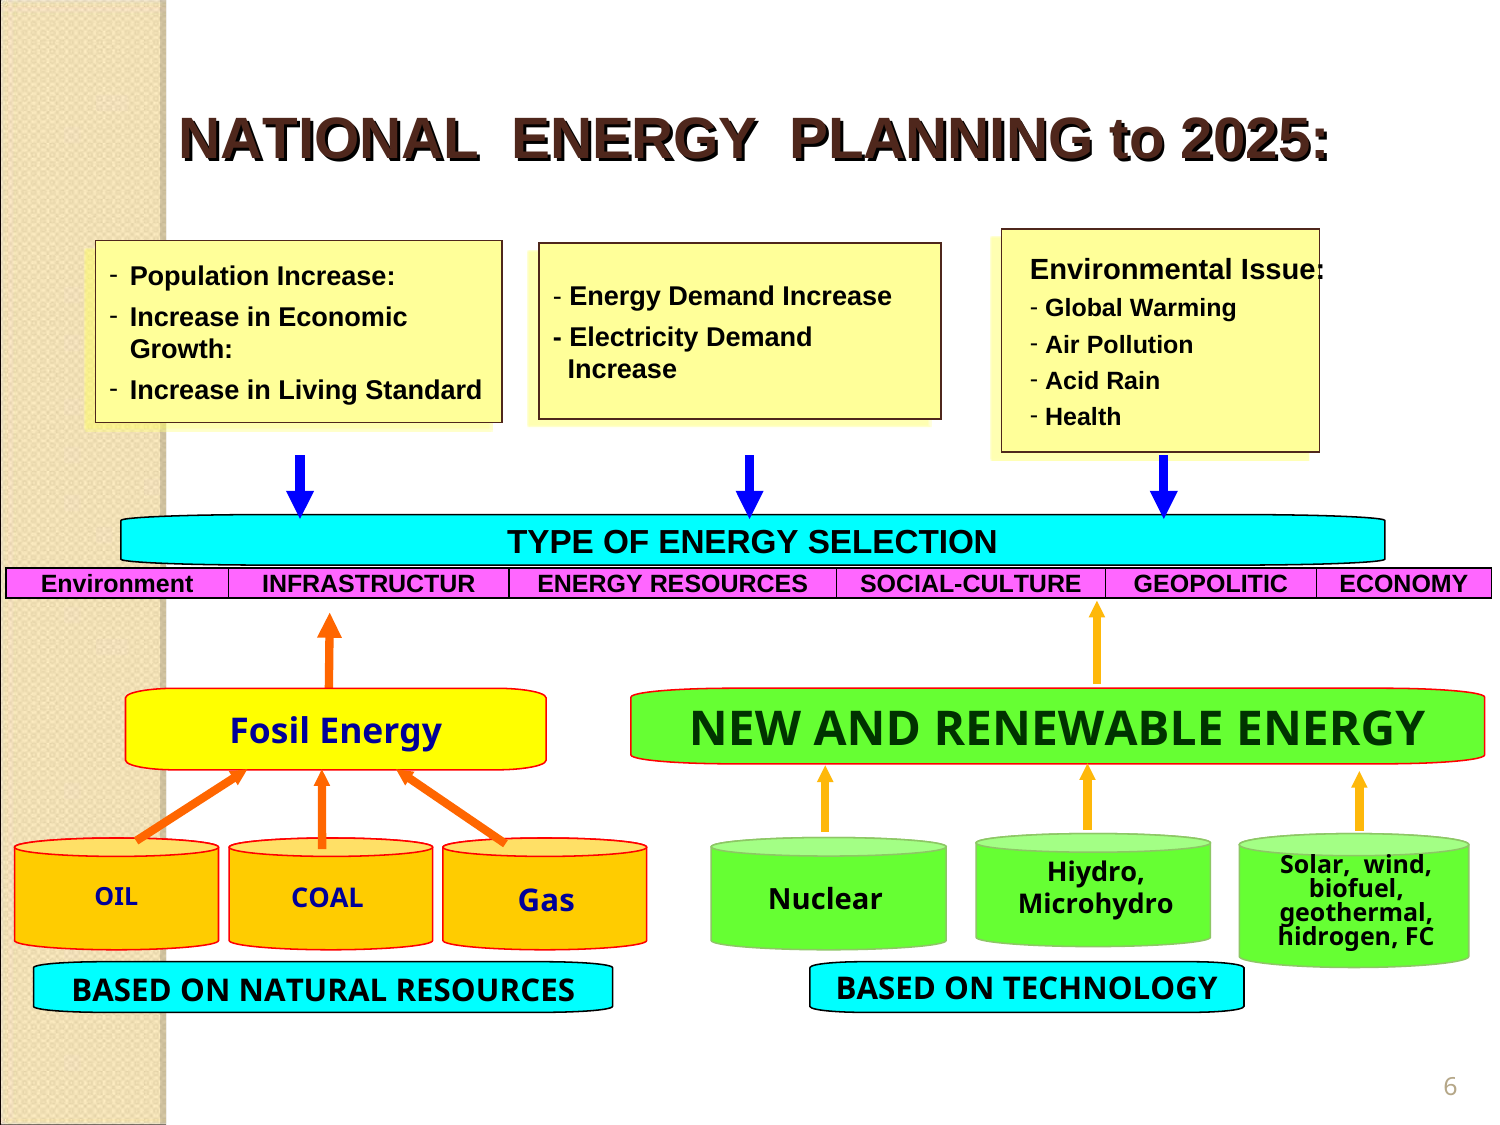

NATIONAL ENERGY PLANNING to 2025:
Environmental Issue:
 Global Warming
 Air Pollution
 Acid Rain
 Health
Population Increase:
Increase in Economic Growth:
Increase in Living Standard
- Energy Demand Increase
- Electricity Demand Increase
TYPE OF ENERGY SELECTION
Environment
INFRASTRUCTUR
ENERGY RESOURCES
SOCIAL-CULTURE
GEOPOLITIC
ECONOMY
Fosil Energy
NEW AND RENEWABLE ENERGY
Hiydro,
Microhydro
Solar, wind, biofuel, geothermal, hidrogen, FC
OIL
COAL
Gas
Nuclear
 BASED ON NATURAL RESOURCES
BASED ON TECHNOLOGY